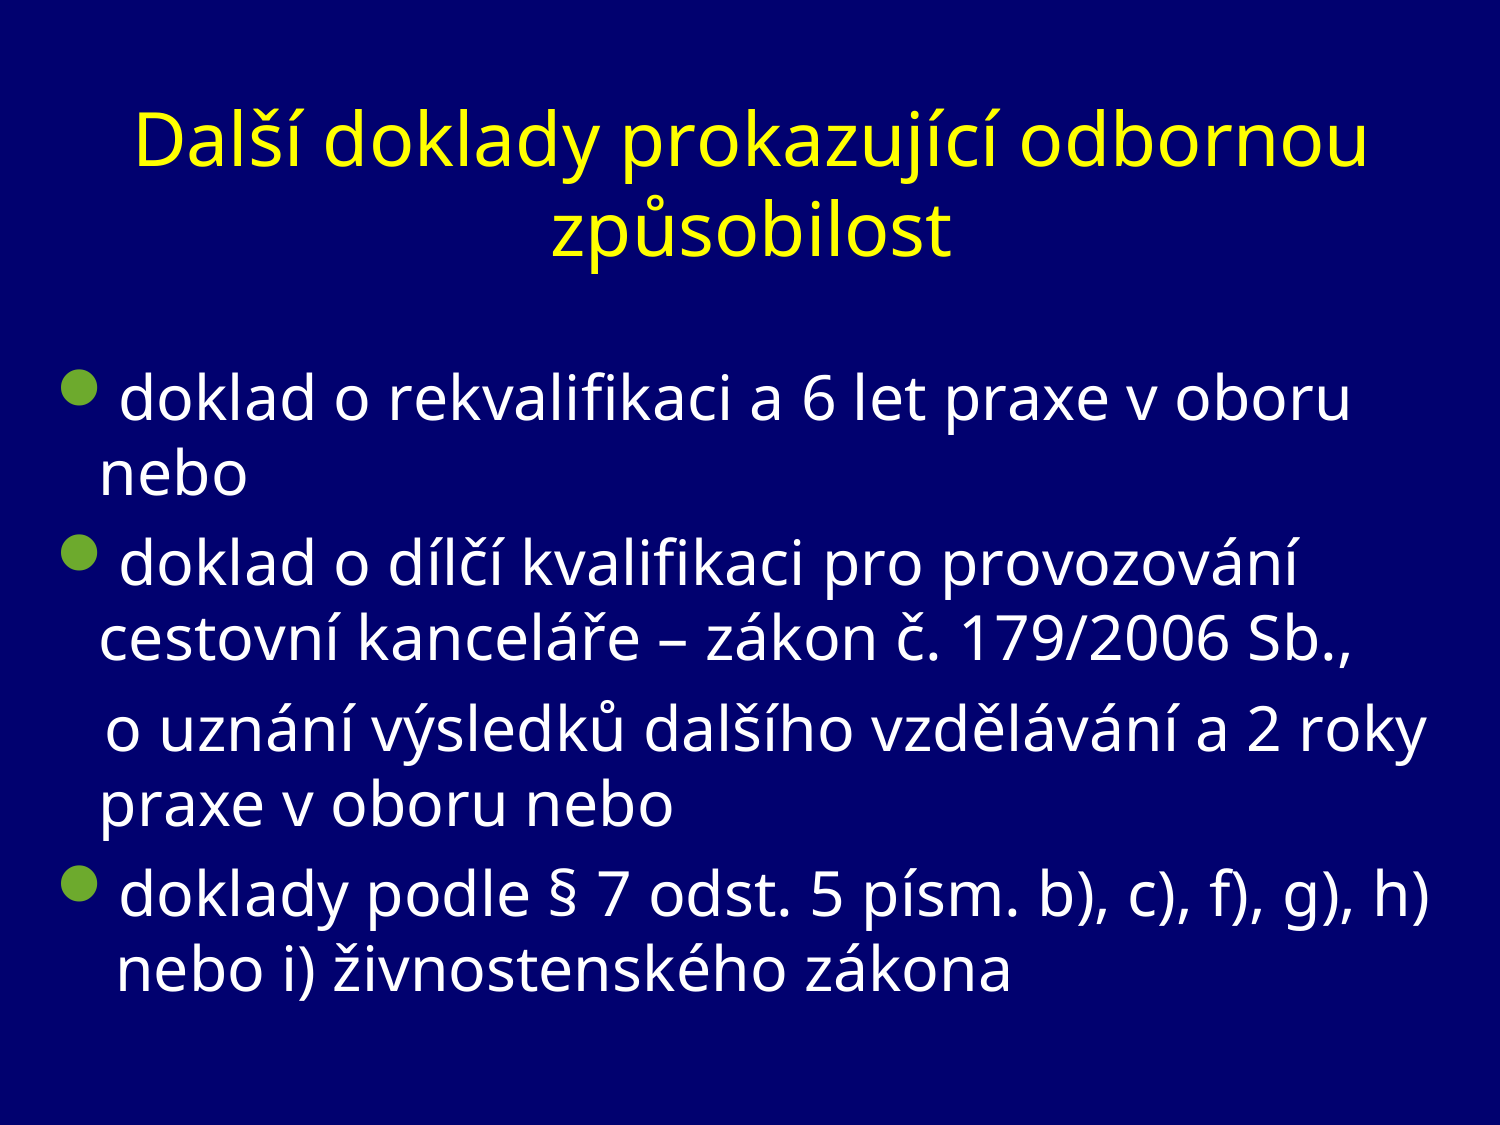

Další doklady prokazující odbornou způsobilost
doklad o rekvalifikaci a 6 let praxe v oboru nebo
doklad o dílčí kvalifikaci pro provozování cestovní kanceláře – zákon č. 179/2006 Sb.,
 o uznání výsledků dalšího vzdělávání a 2 roky praxe v oboru nebo
doklady podle § 7 odst. 5 písm. b), c), f), g), h) nebo i) živnostenského zákona